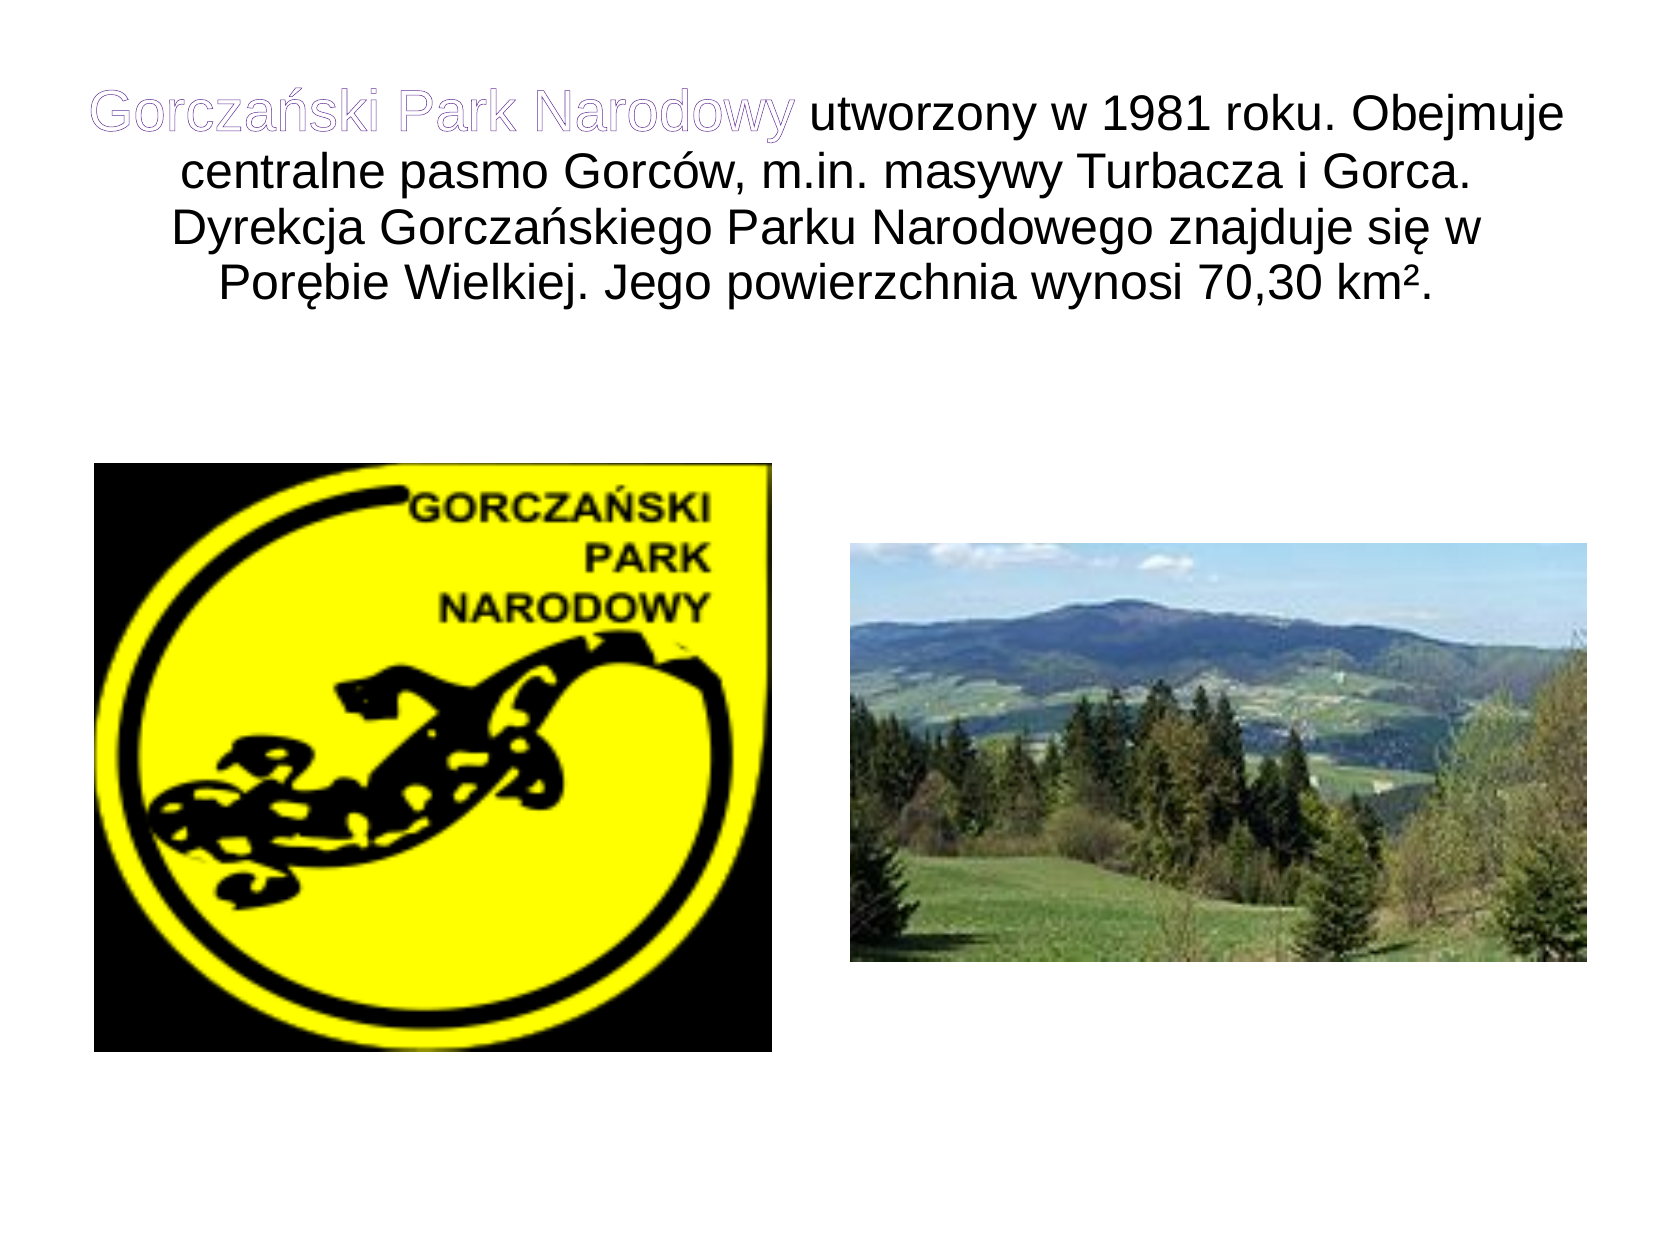

# Gorczański Park Narodowy utworzony w 1981 roku. Obejmuje centralne pasmo Gorców, m.in. masywy Turbacza i Gorca. Dyrekcja Gorczańskiego Parku Narodowego znajduje się w Porębie Wielkiej. Jego powierzchnia wynosi 70,30 km².